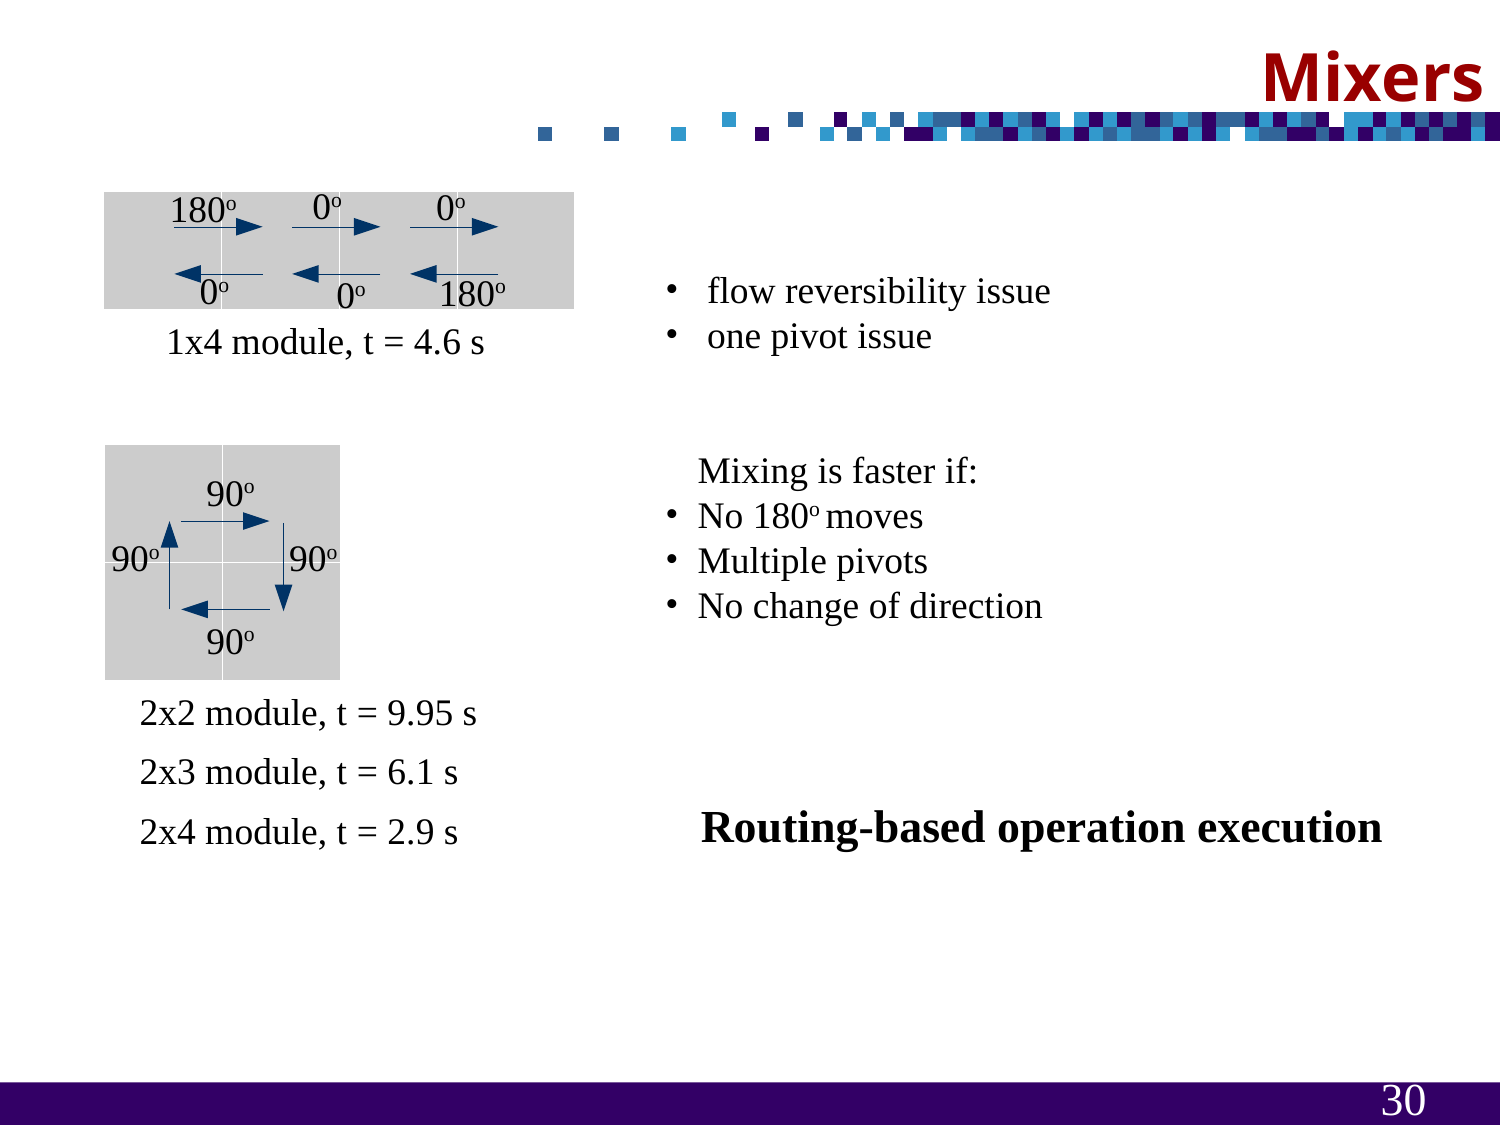

# Mixers
0o
0o
180o
0o
180o
0o
 flow reversibility issue
 one pivot issue
 Mixing is faster if:
 No 180o moves
 Multiple pivots
 No change of direction
 1x4 module, t = 4.6 s
90o
90o
90o
90o
 2x2 module, t = 9.95 s
 2x3 module, t = 6.1 s
Routing-based operation execution
 2x4 module, t = 2.9 s